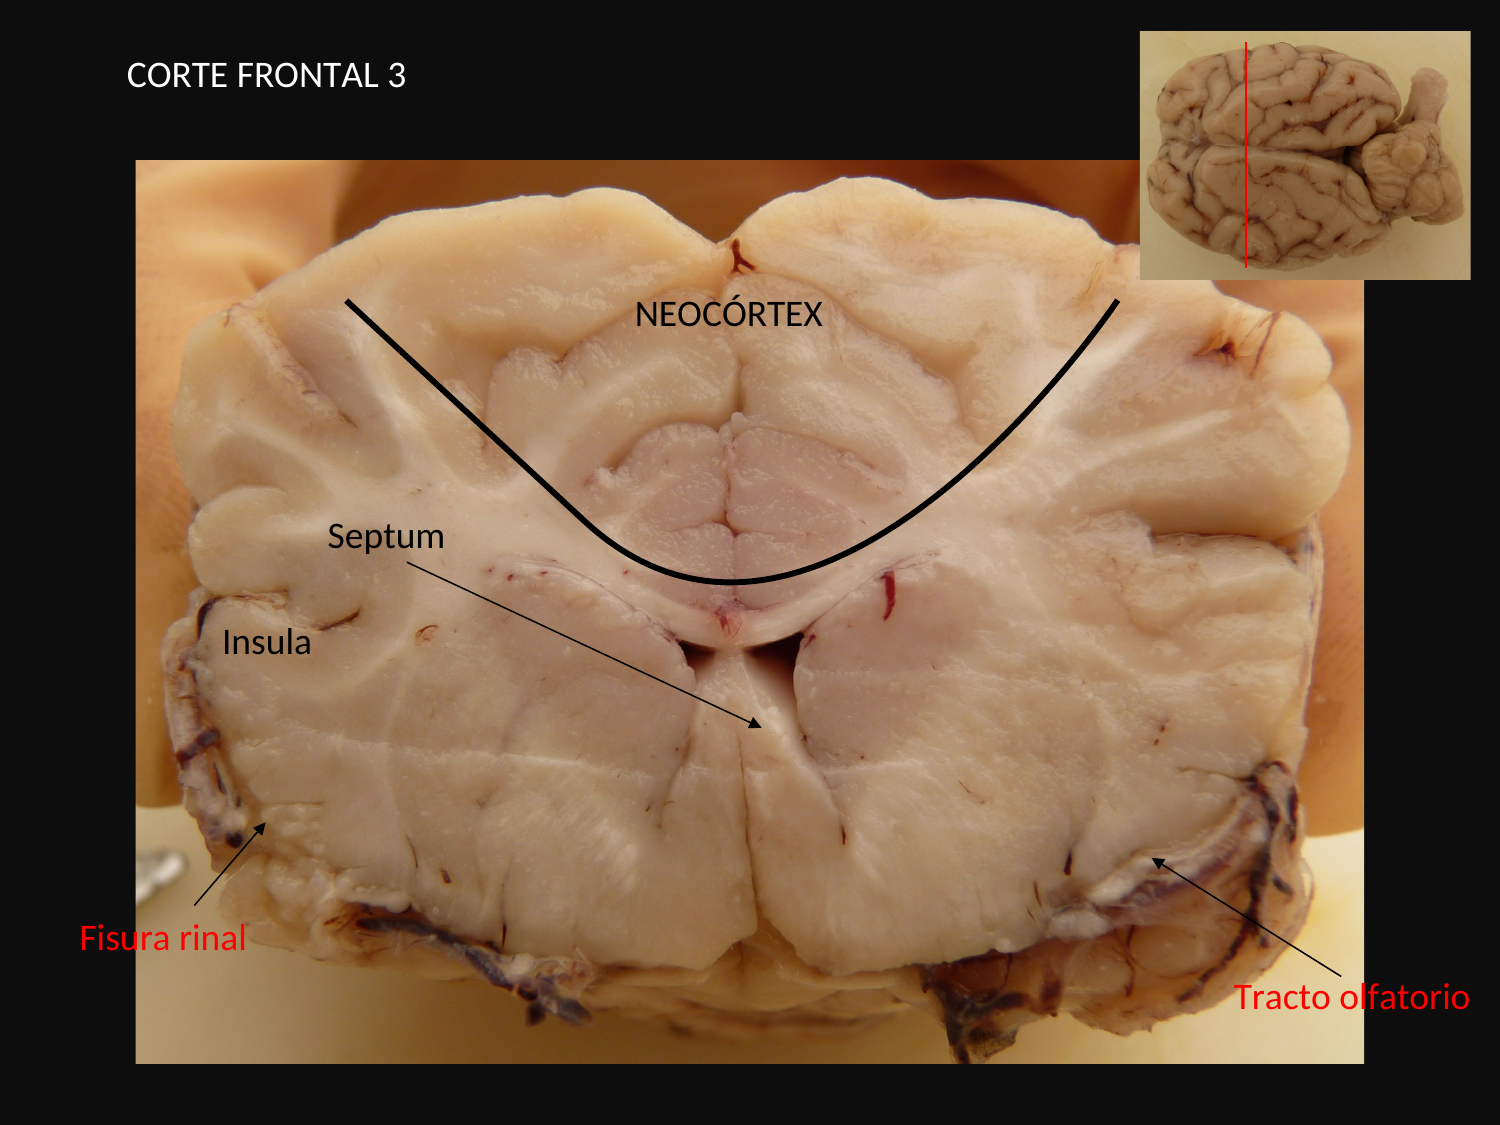

CORTE FRONTAL 3
NEOCÓRTEX
Septum
Insula
Fisura rinal
Tracto olfatorio